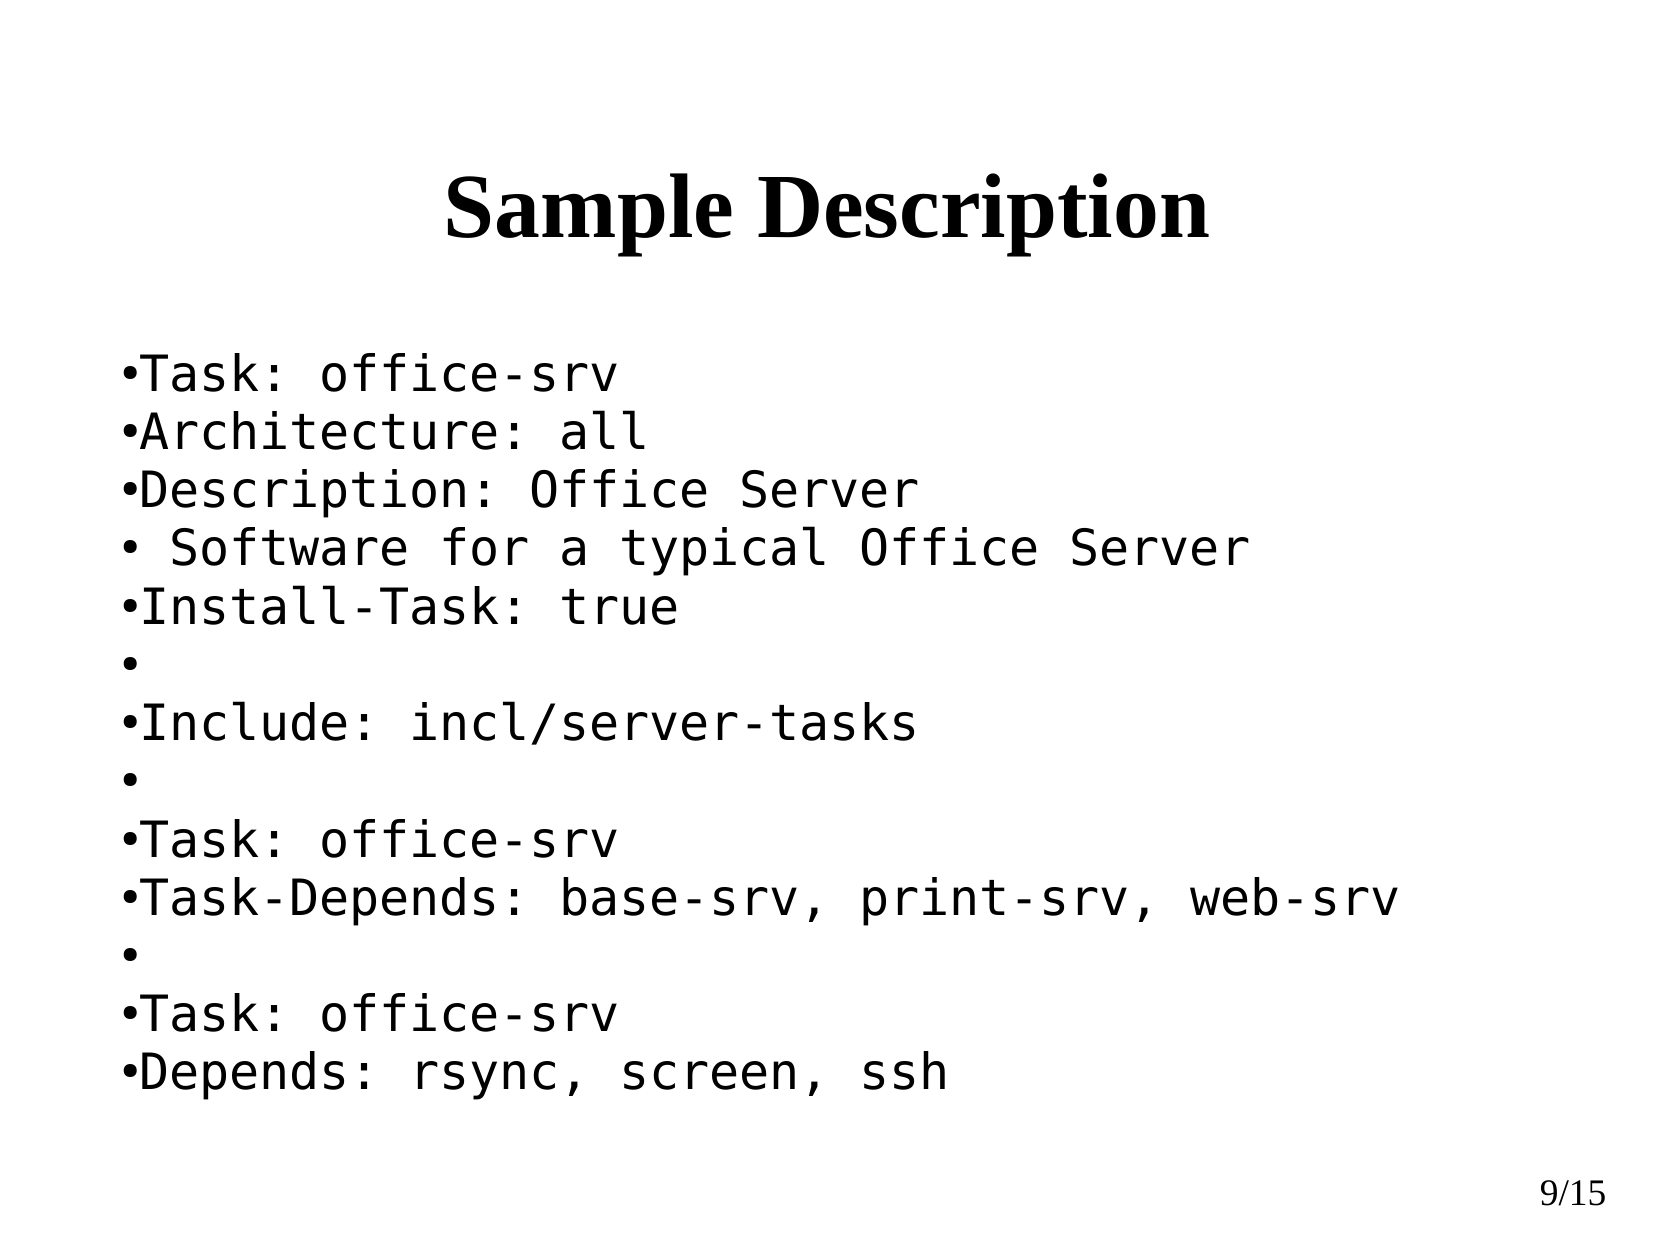

# Sample Description
Task: office-srv
Architecture: all
Description: Office Server
 Software for a typical Office Server
Install-Task: true
Include: incl/server-tasks
Task: office-srv
Task-Depends: base-srv, print-srv, web-srv
Task: office-srv
Depends: rsync, screen, ssh